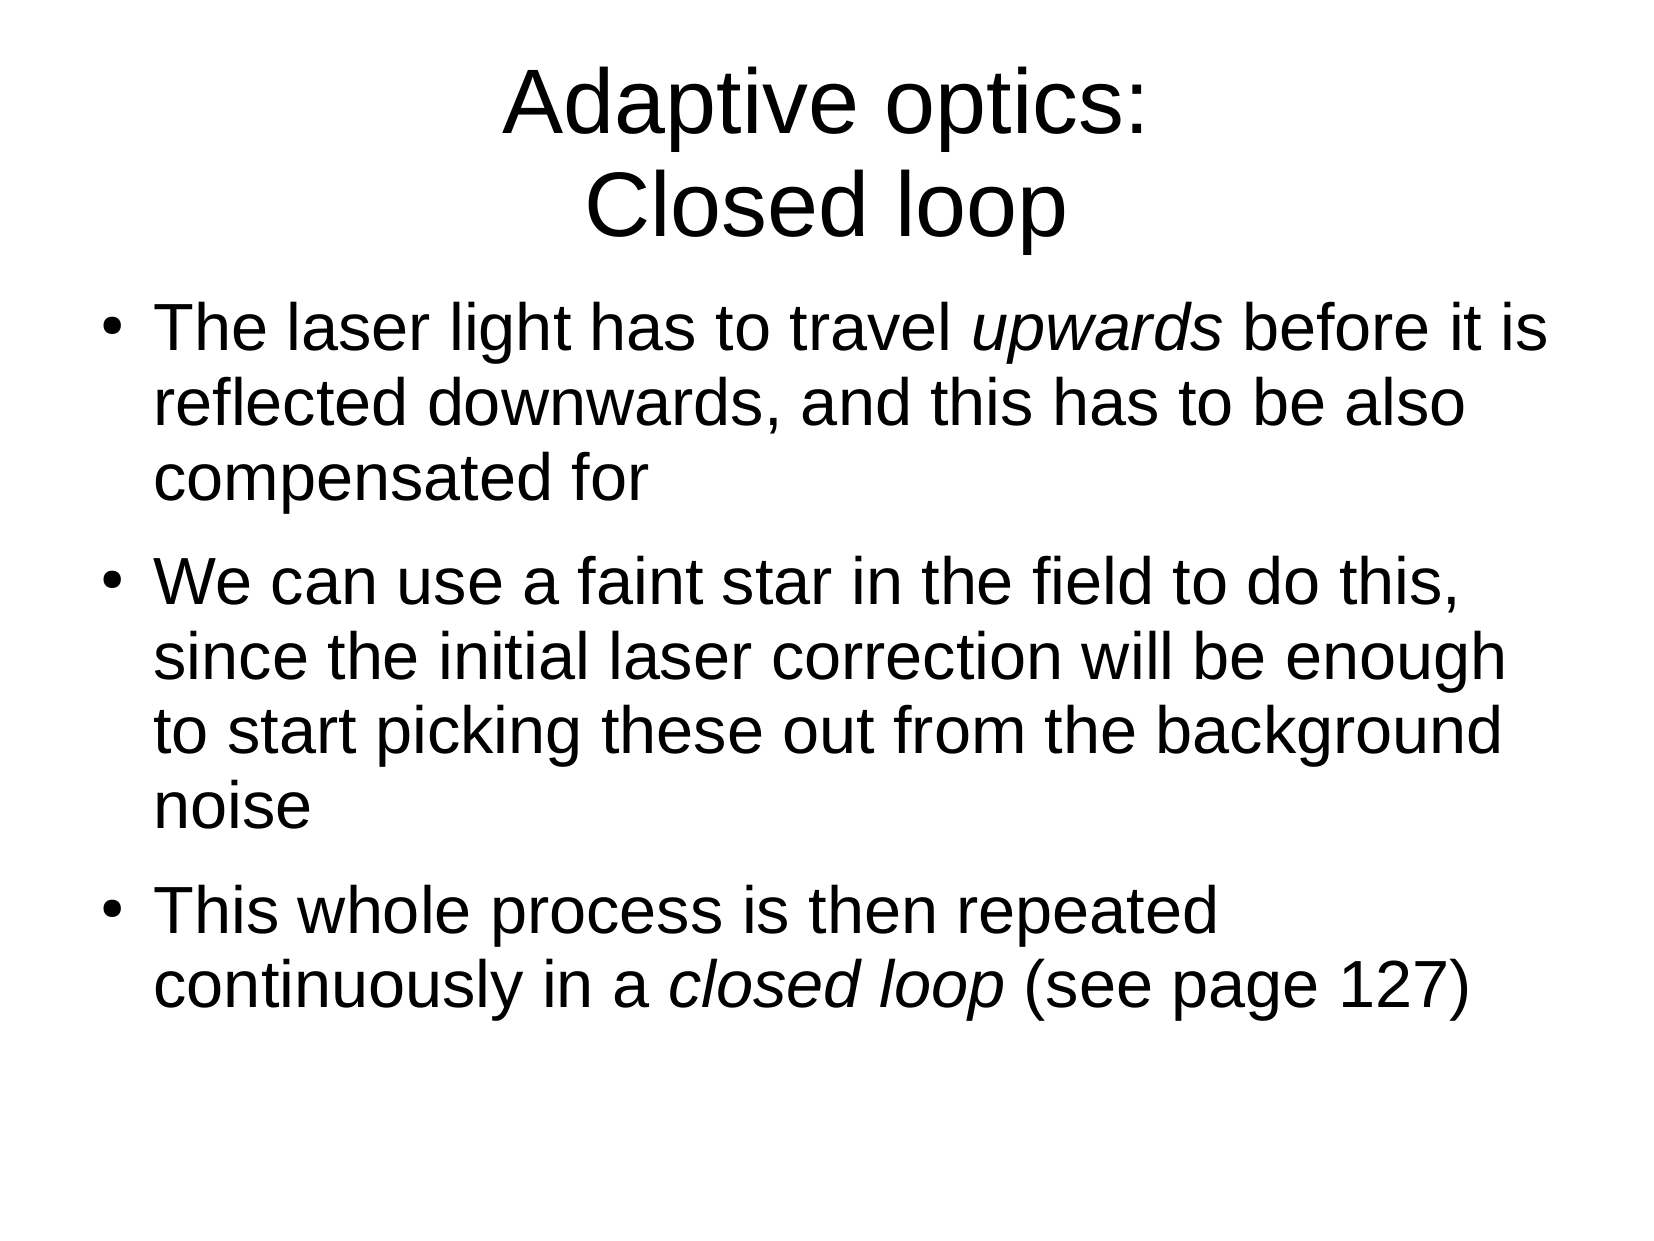

# Adaptive optics: Closed loop
The laser light has to travel upwards before it is reflected downwards, and this has to be also compensated for
We can use a faint star in the field to do this, since the initial laser correction will be enough to start picking these out from the background noise
This whole process is then repeated continuously in a closed loop (see page 127)